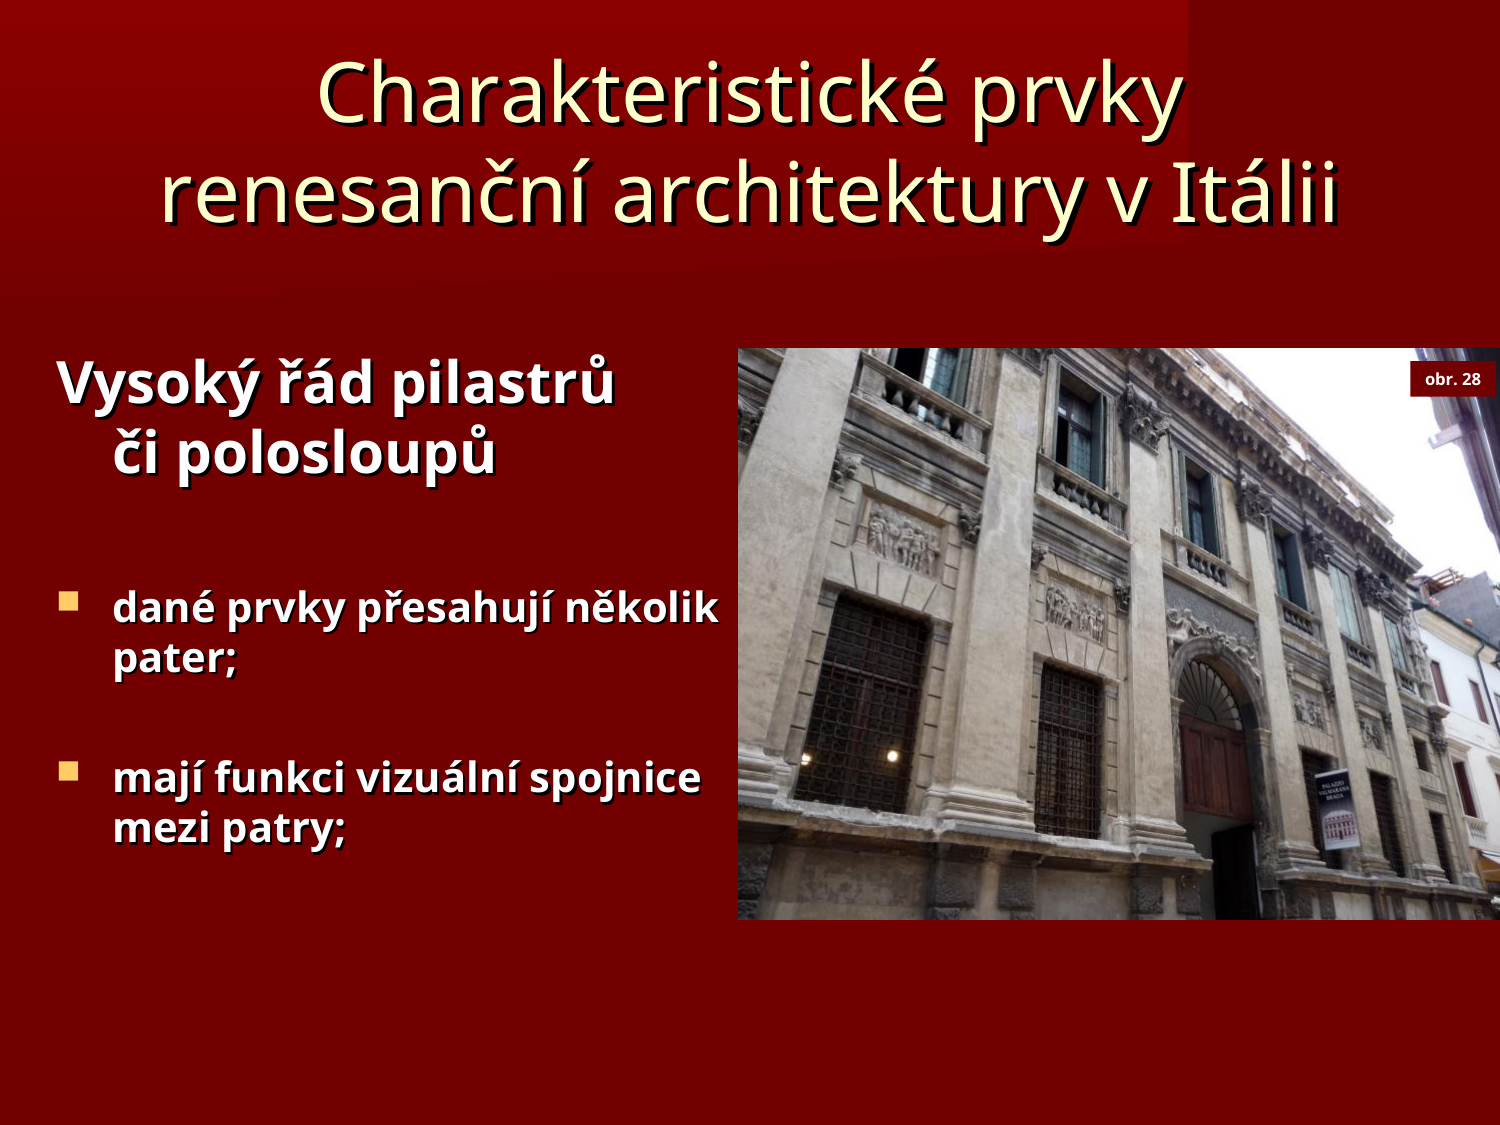

# Charakteristické prvky renesanční architektury v Itálii
Vysoký řád pilastrů či polosloupů
dané prvky přesahují několik pater;
mají funkci vizuální spojnice mezi patry;
obr. 28